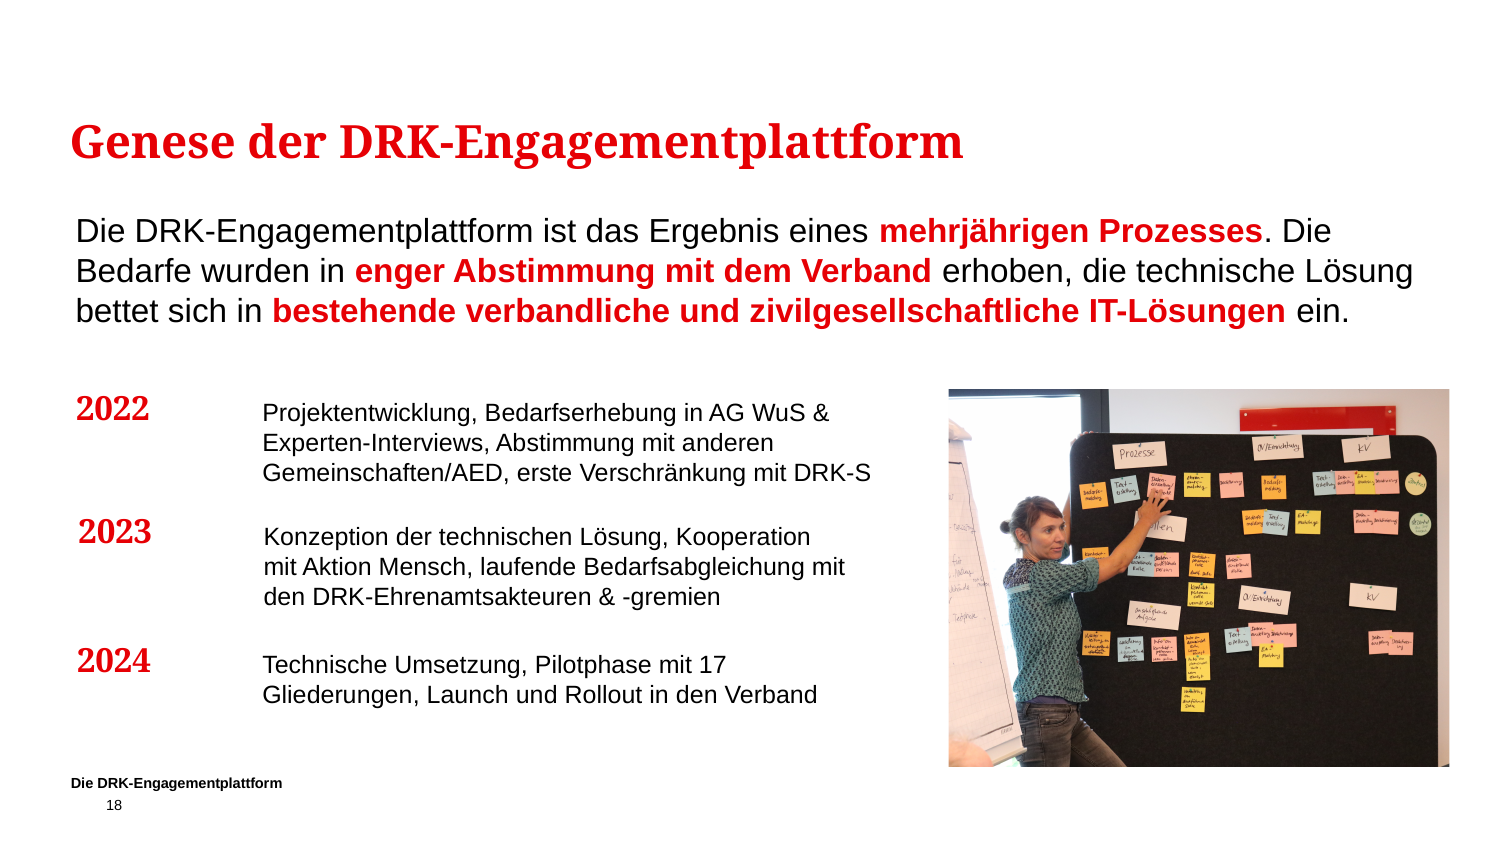

# Genese der DRK-Engagementplattform
Die DRK-Engagementplattform ist das Ergebnis eines mehrjährigen Prozesses. Die Bedarfe wurden in enger Abstimmung mit dem Verband erhoben, die technische Lösung bettet sich in bestehende verbandliche und zivilgesellschaftliche IT-Lösungen ein.
2022
Projektentwicklung, Bedarfserhebung in AG WuS & Experten-Interviews, Abstimmung mit anderen Gemeinschaften/AED, erste Verschränkung mit DRK-S
2023
Konzeption der technischen Lösung, Kooperation mit Aktion Mensch, laufende Bedarfsabgleichung mit den DRK-Ehrenamtsakteuren & -gremien
2024
Technische Umsetzung, Pilotphase mit 17 Gliederungen, Launch und Rollout in den Verband
Die DRK-Engagementplattform